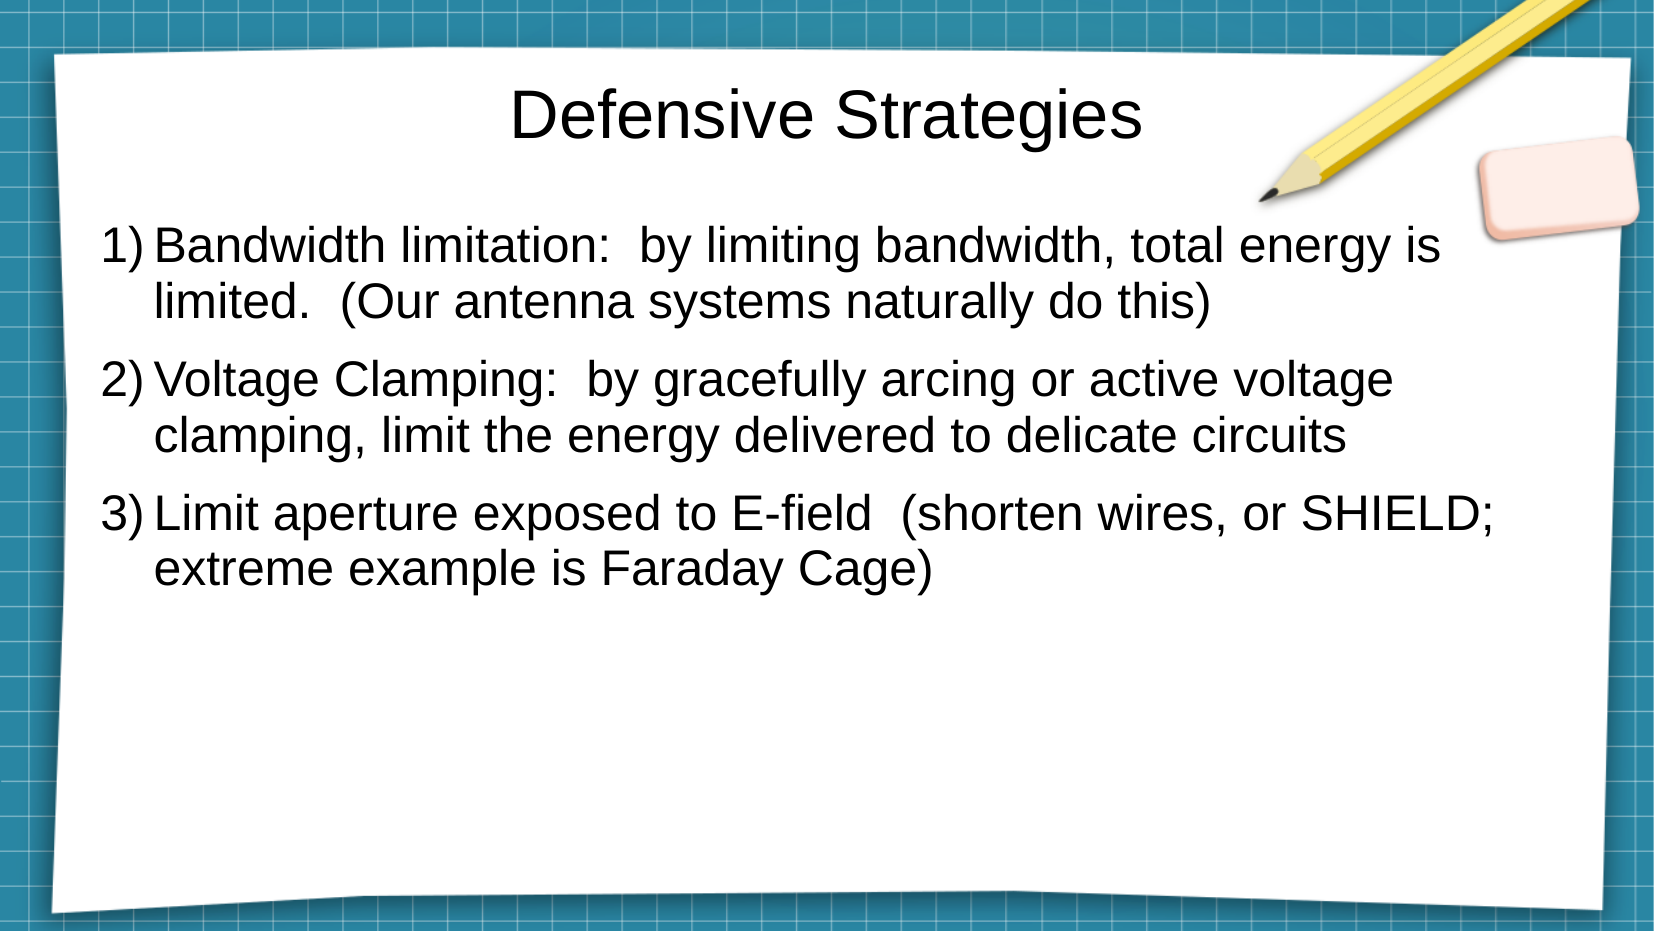

# Defensive Strategies
Bandwidth limitation: by limiting bandwidth, total energy is limited. (Our antenna systems naturally do this)
Voltage Clamping: by gracefully arcing or active voltage clamping, limit the energy delivered to delicate circuits
Limit aperture exposed to E-field (shorten wires, or SHIELD; extreme example is Faraday Cage)